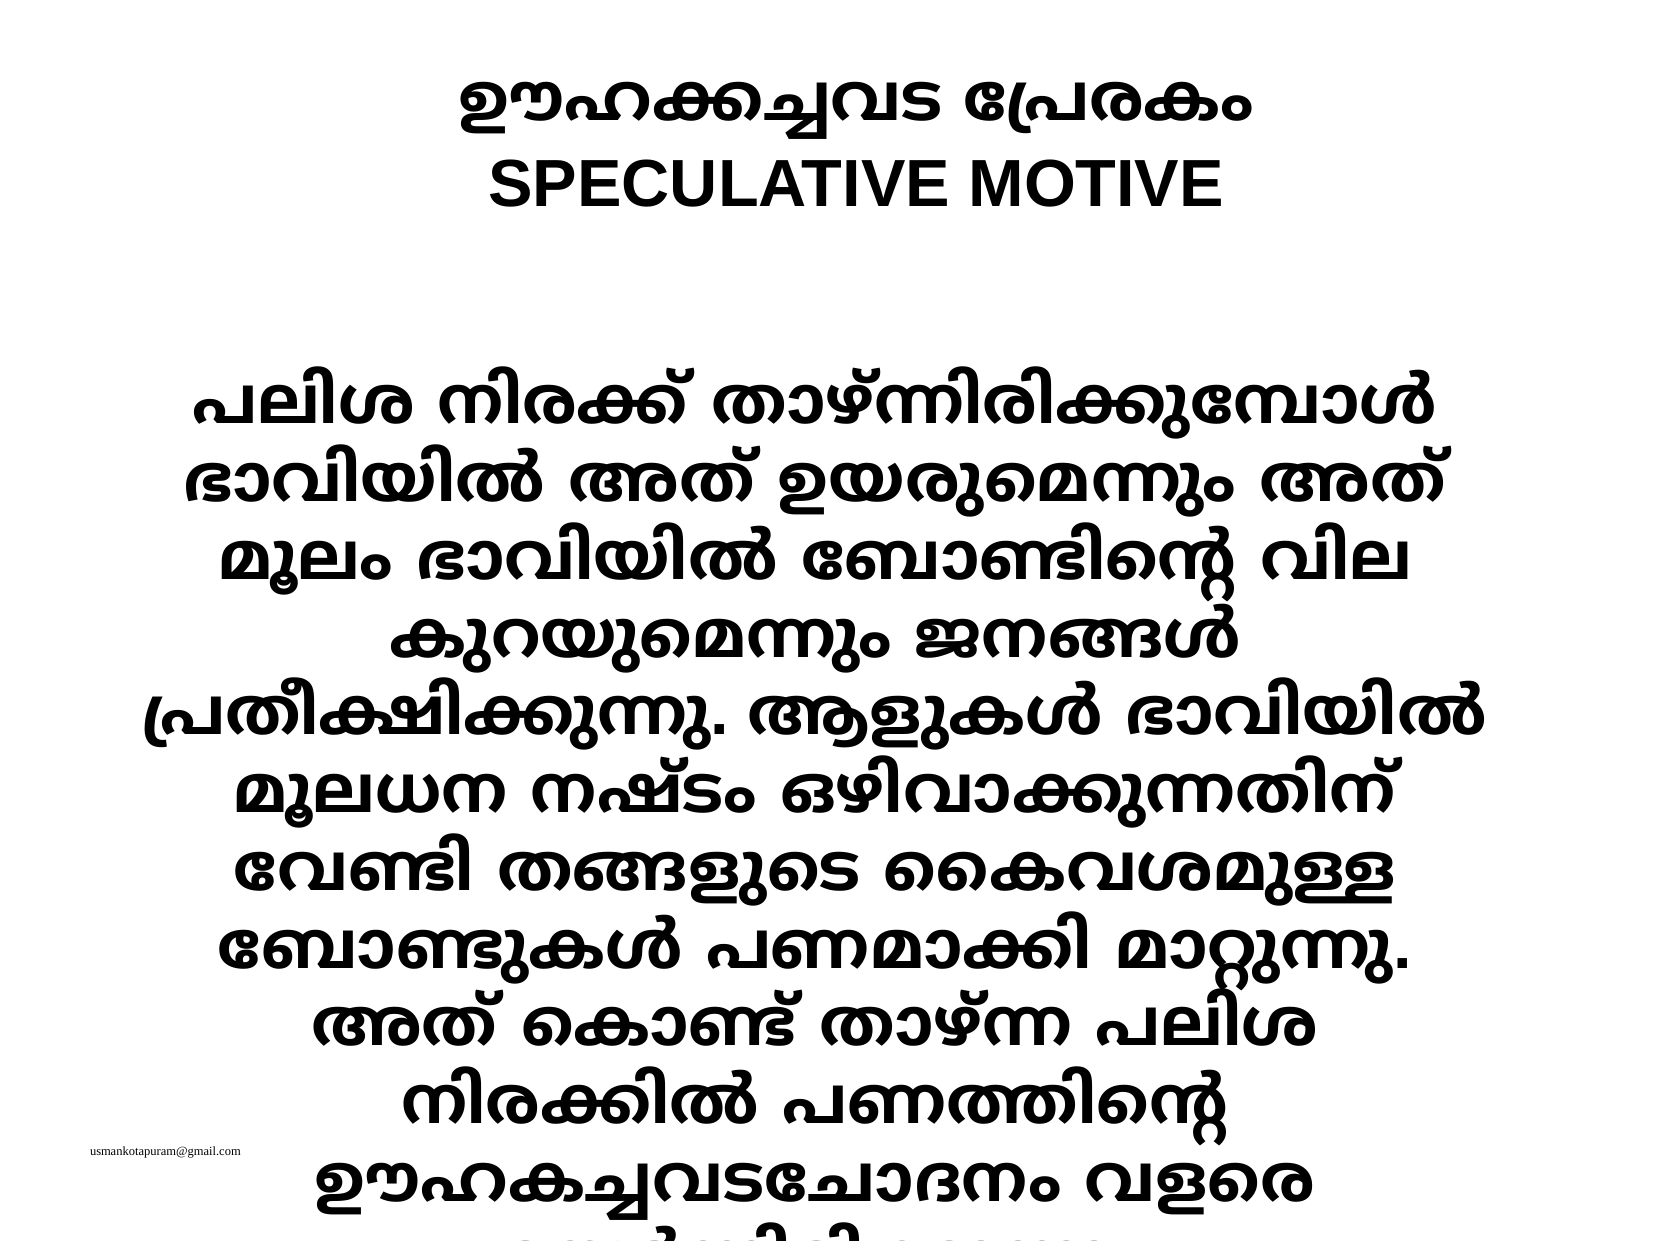

# ഊഹക്കച്ചവട പ്രേരകം SPECULATIVE MOTIVE
പലിശ നിരക്ക് താഴ്ന്നിരിക്കുമ്പോൾ ഭാവിയിൽ അത് ഉയരുമെന്നും അത് മൂലം ഭാവിയിൽ ബോണ്ടിന്റെ വില കുറയുമെന്നും ജനങ്ങൾ പ്രതീക്ഷിക്കുന്നു. ആളുകൾ ഭാവിയിൽ മൂലധന നഷ്ടം ഒഴിവാക്കുന്നതിന് വേണ്ടി തങ്ങളുടെ കൈവശമുള്ള ബോണ്ടുകൾ പണമാക്കി മാറ്റുന്നു. അത് കൊണ്ട് താഴ്ന്ന പലിശ നിരക്കിൽ പണത്തിന്റെ ഊഹകച്ചവടചോദനം വളരെ ഉയർന്നിരിക്കുന്നു.